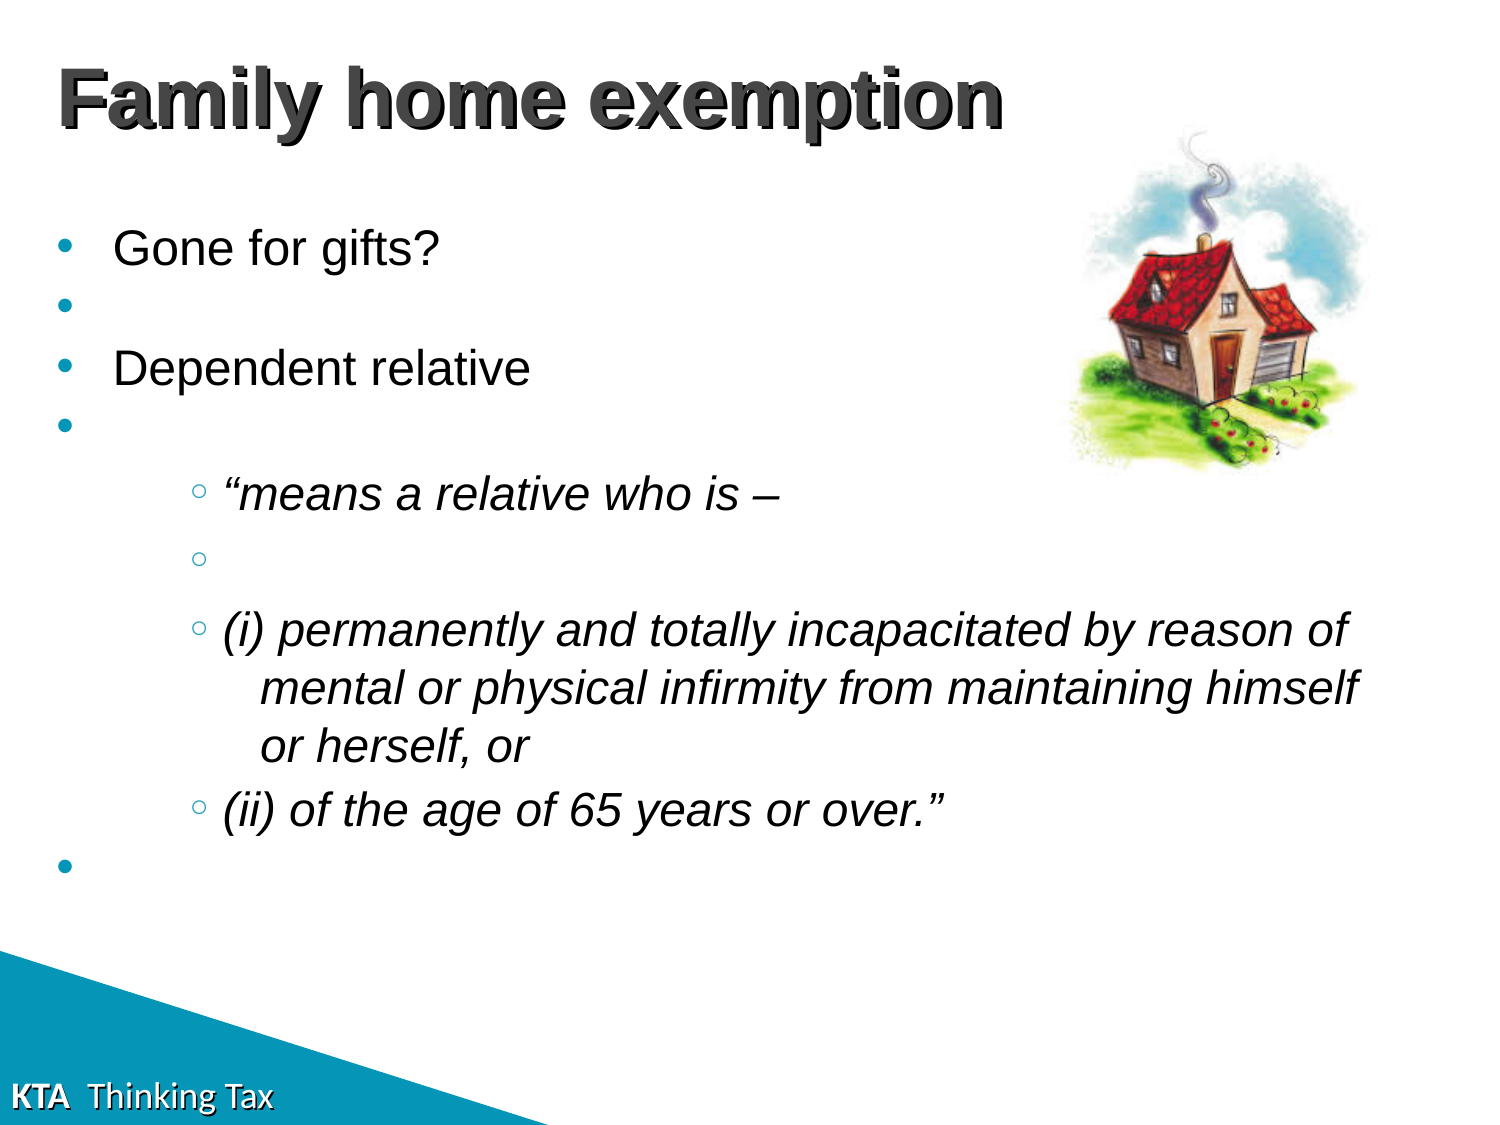

# Family home exemption
Gone for gifts?
Dependent relative
“means a relative who is –
(i) permanently and totally incapacitated by reason of mental or physical infirmity from maintaining himself or herself, or
(ii) of the age of 65 years or over.”